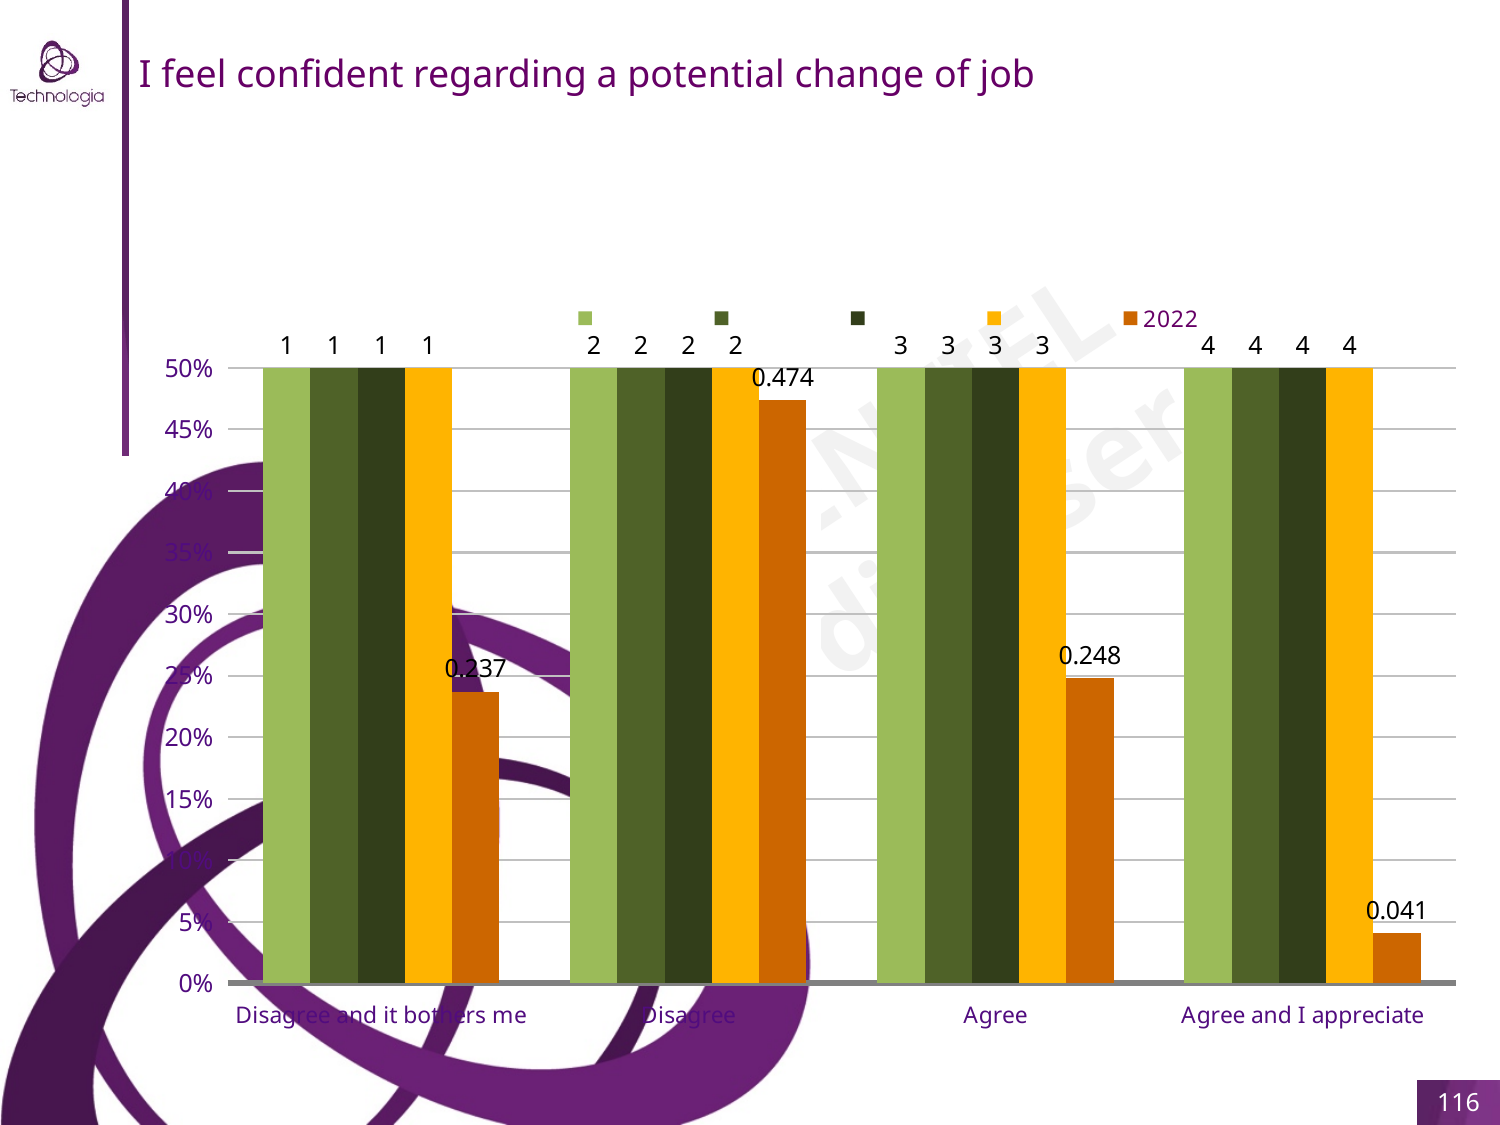

# I feel confident regarding a potential change of job
[unsupported chart]